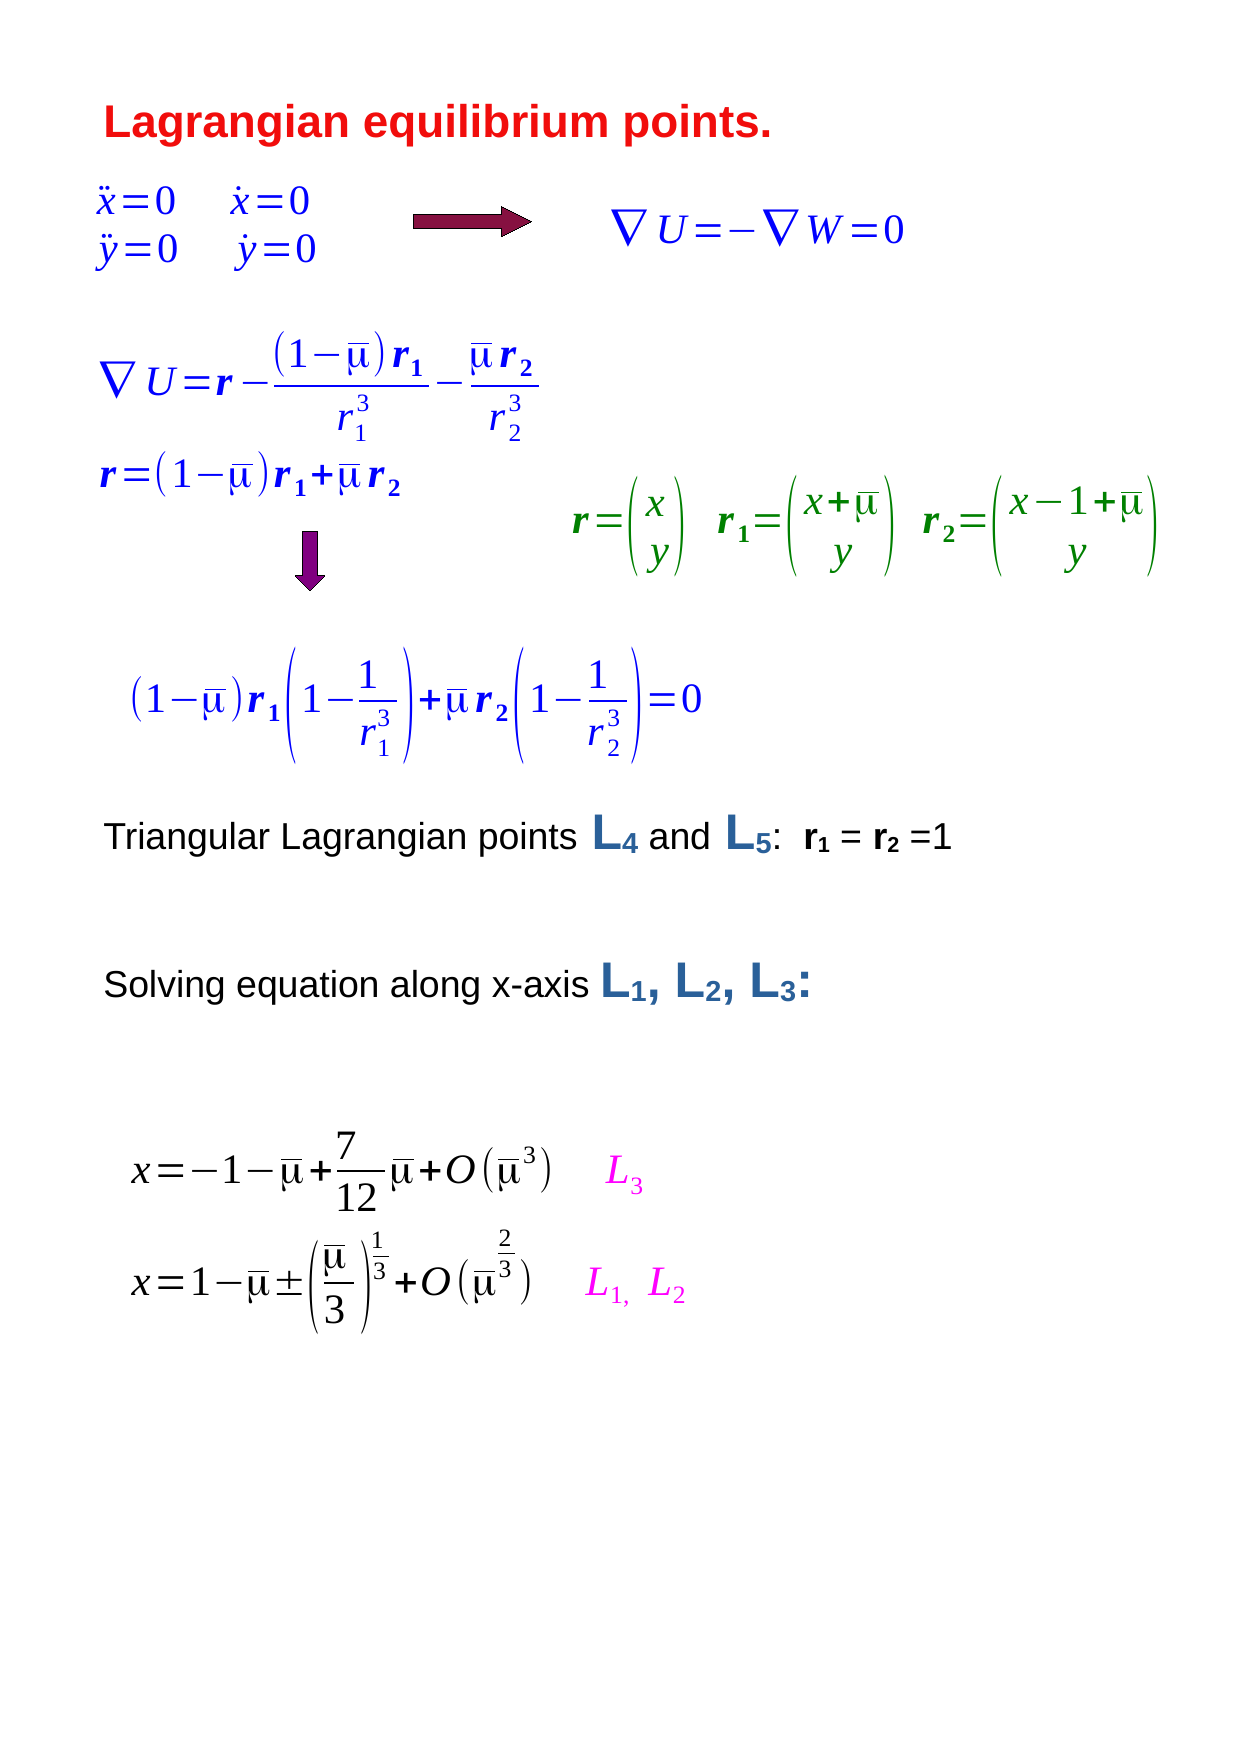

Lagrangian equilibrium points.
Triangular Lagrangian points L4 and L5: r1 = r2 =1
Solving equation along x-axis L1, L2, L3: